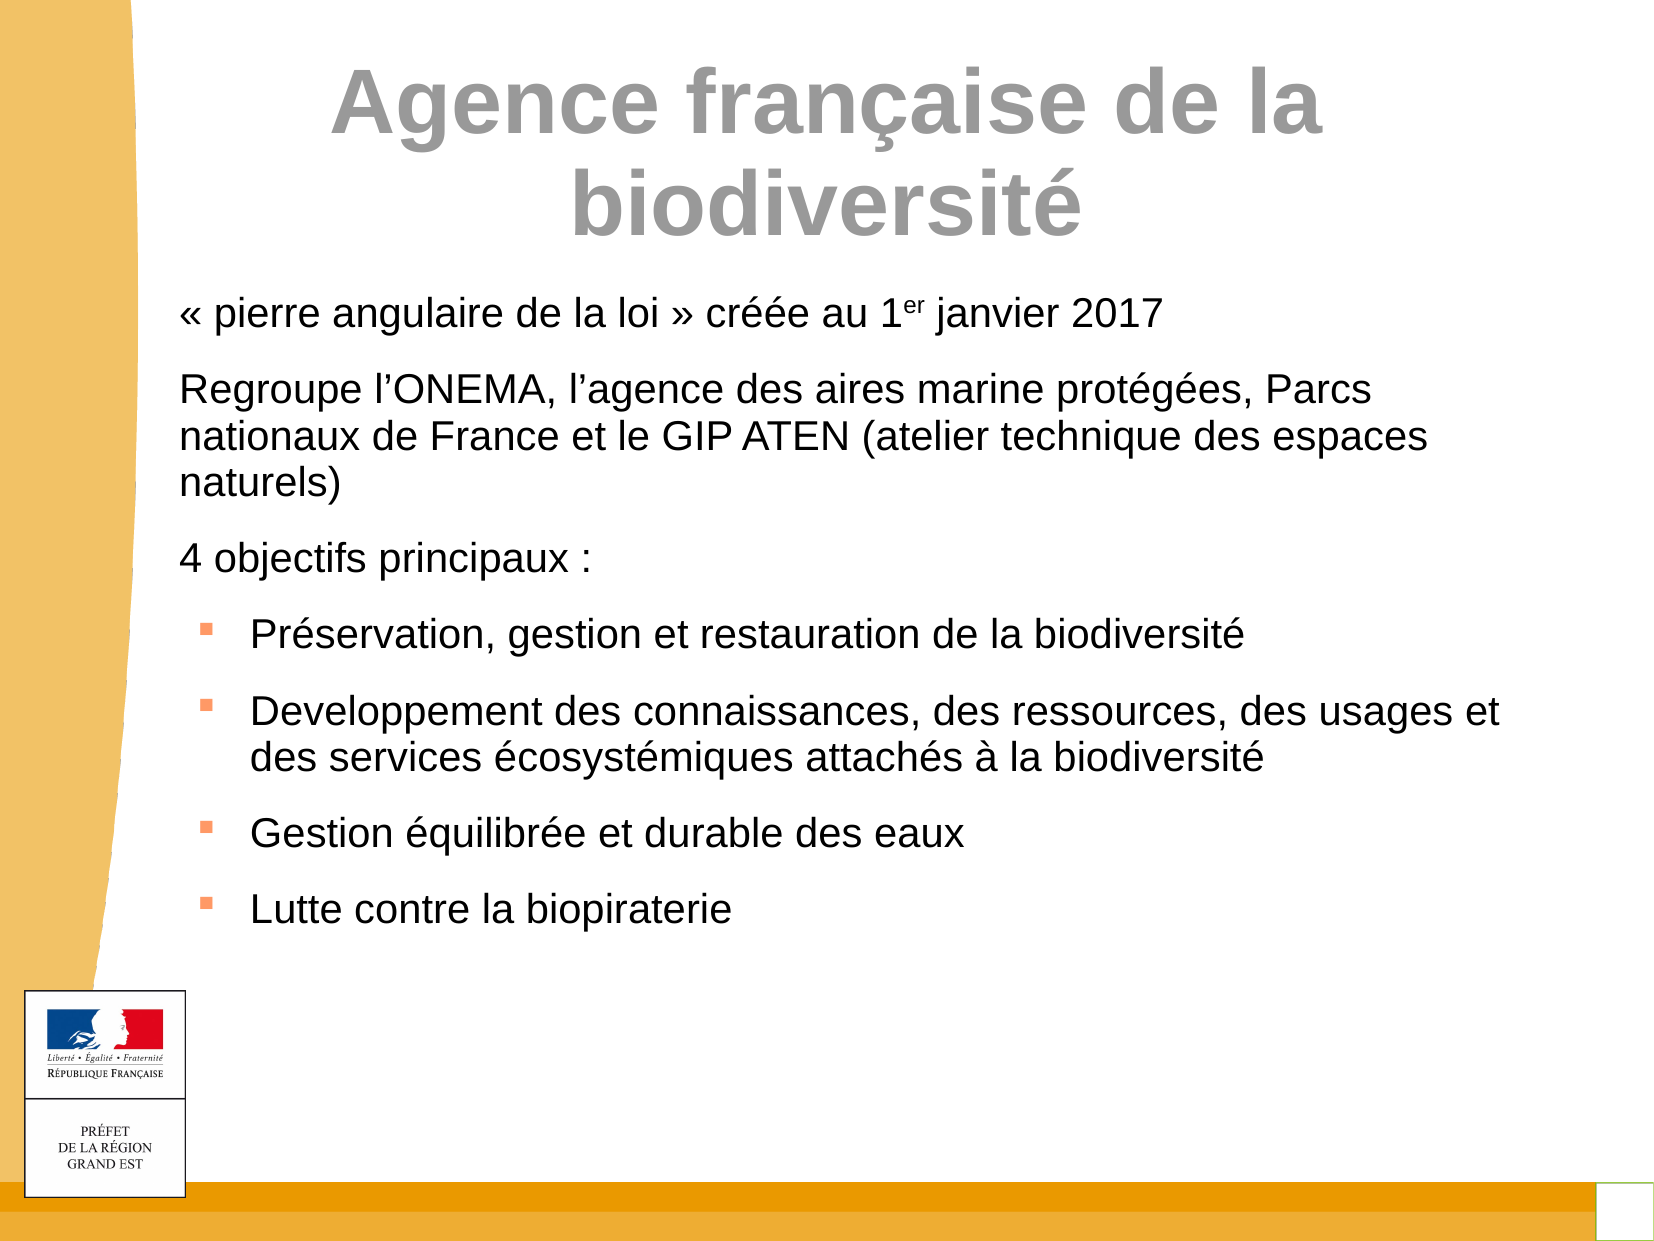

# Agence française de la biodiversité
« pierre angulaire de la loi » créée au 1er janvier 2017
Regroupe l’ONEMA, l’agence des aires marine protégées, Parcs nationaux de France et le GIP ATEN (atelier technique des espaces naturels)
4 objectifs principaux :
Préservation, gestion et restauration de la biodiversité
Developpement des connaissances, des ressources, des usages et des services écosystémiques attachés à la biodiversité
Gestion équilibrée et durable des eaux
Lutte contre la biopiraterie